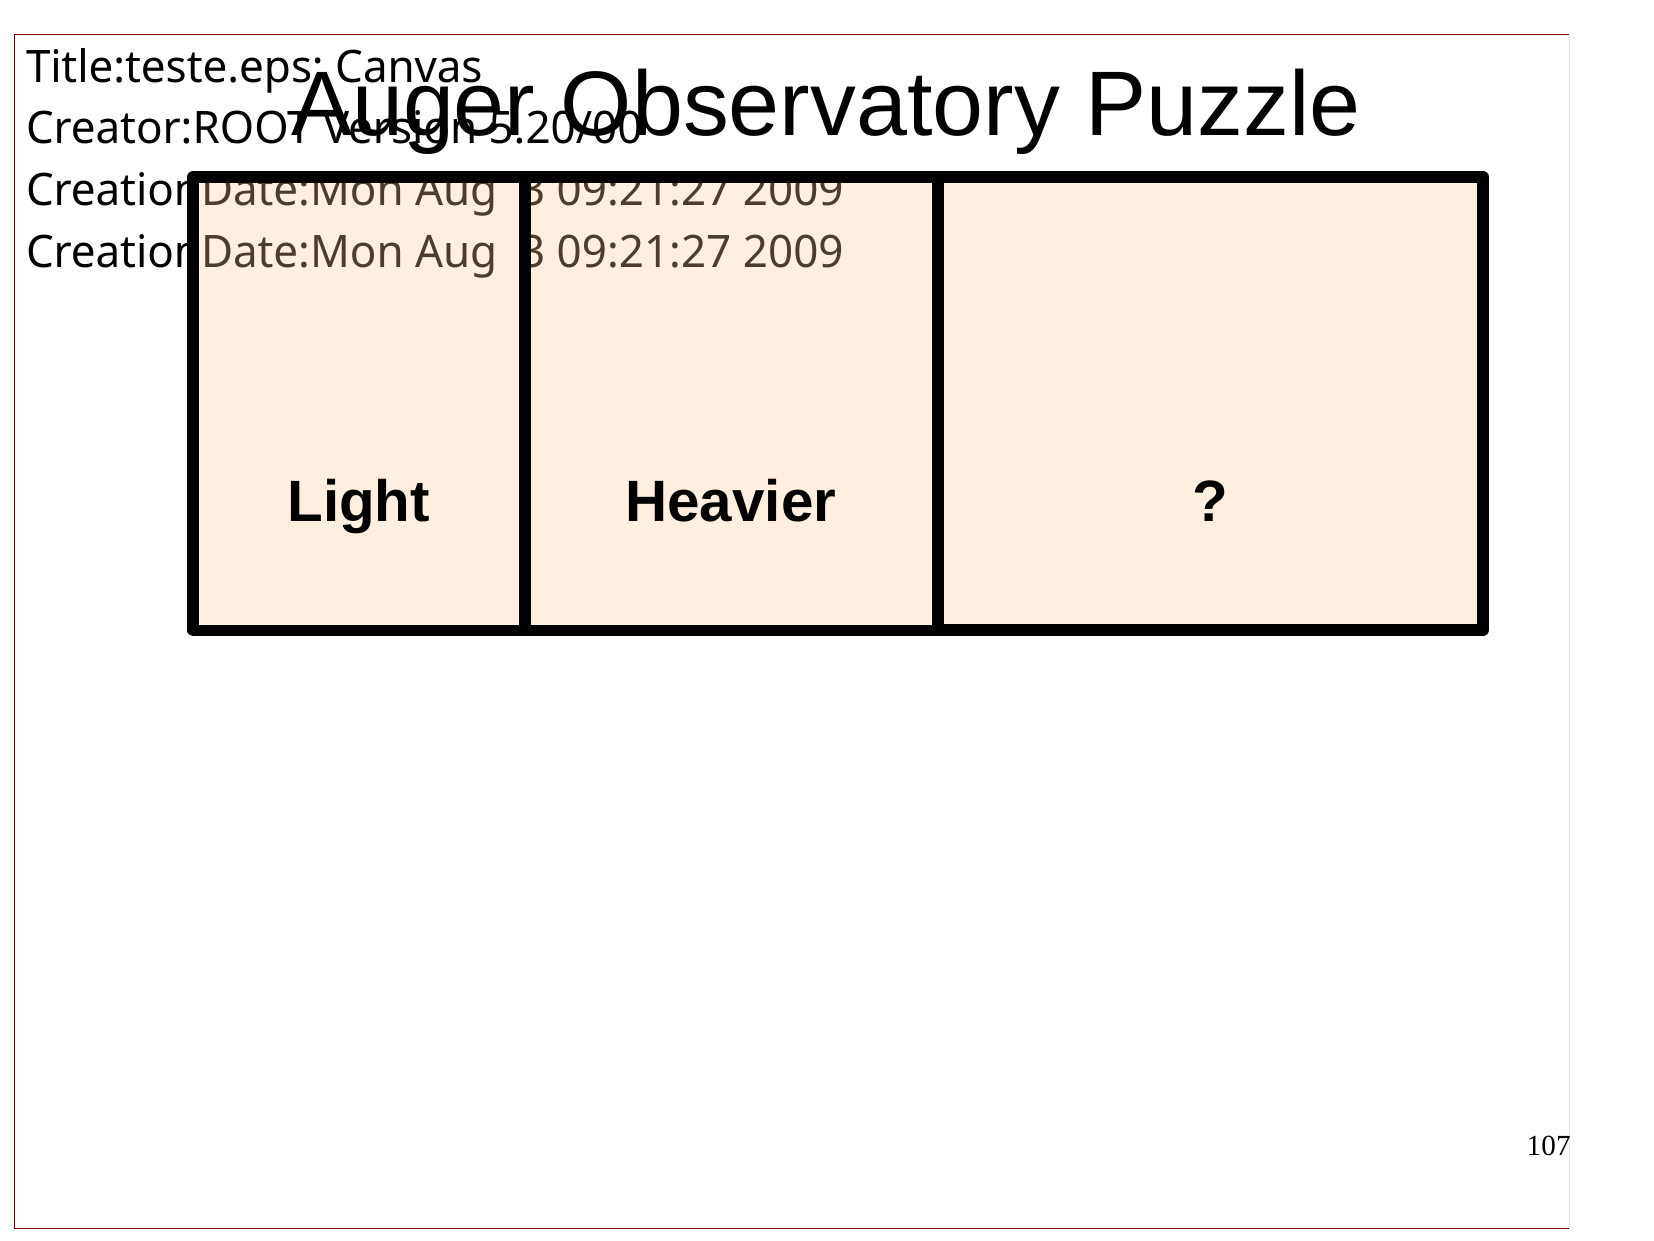

# Auger Observatory Puzzle
Light
Heavier
?
107